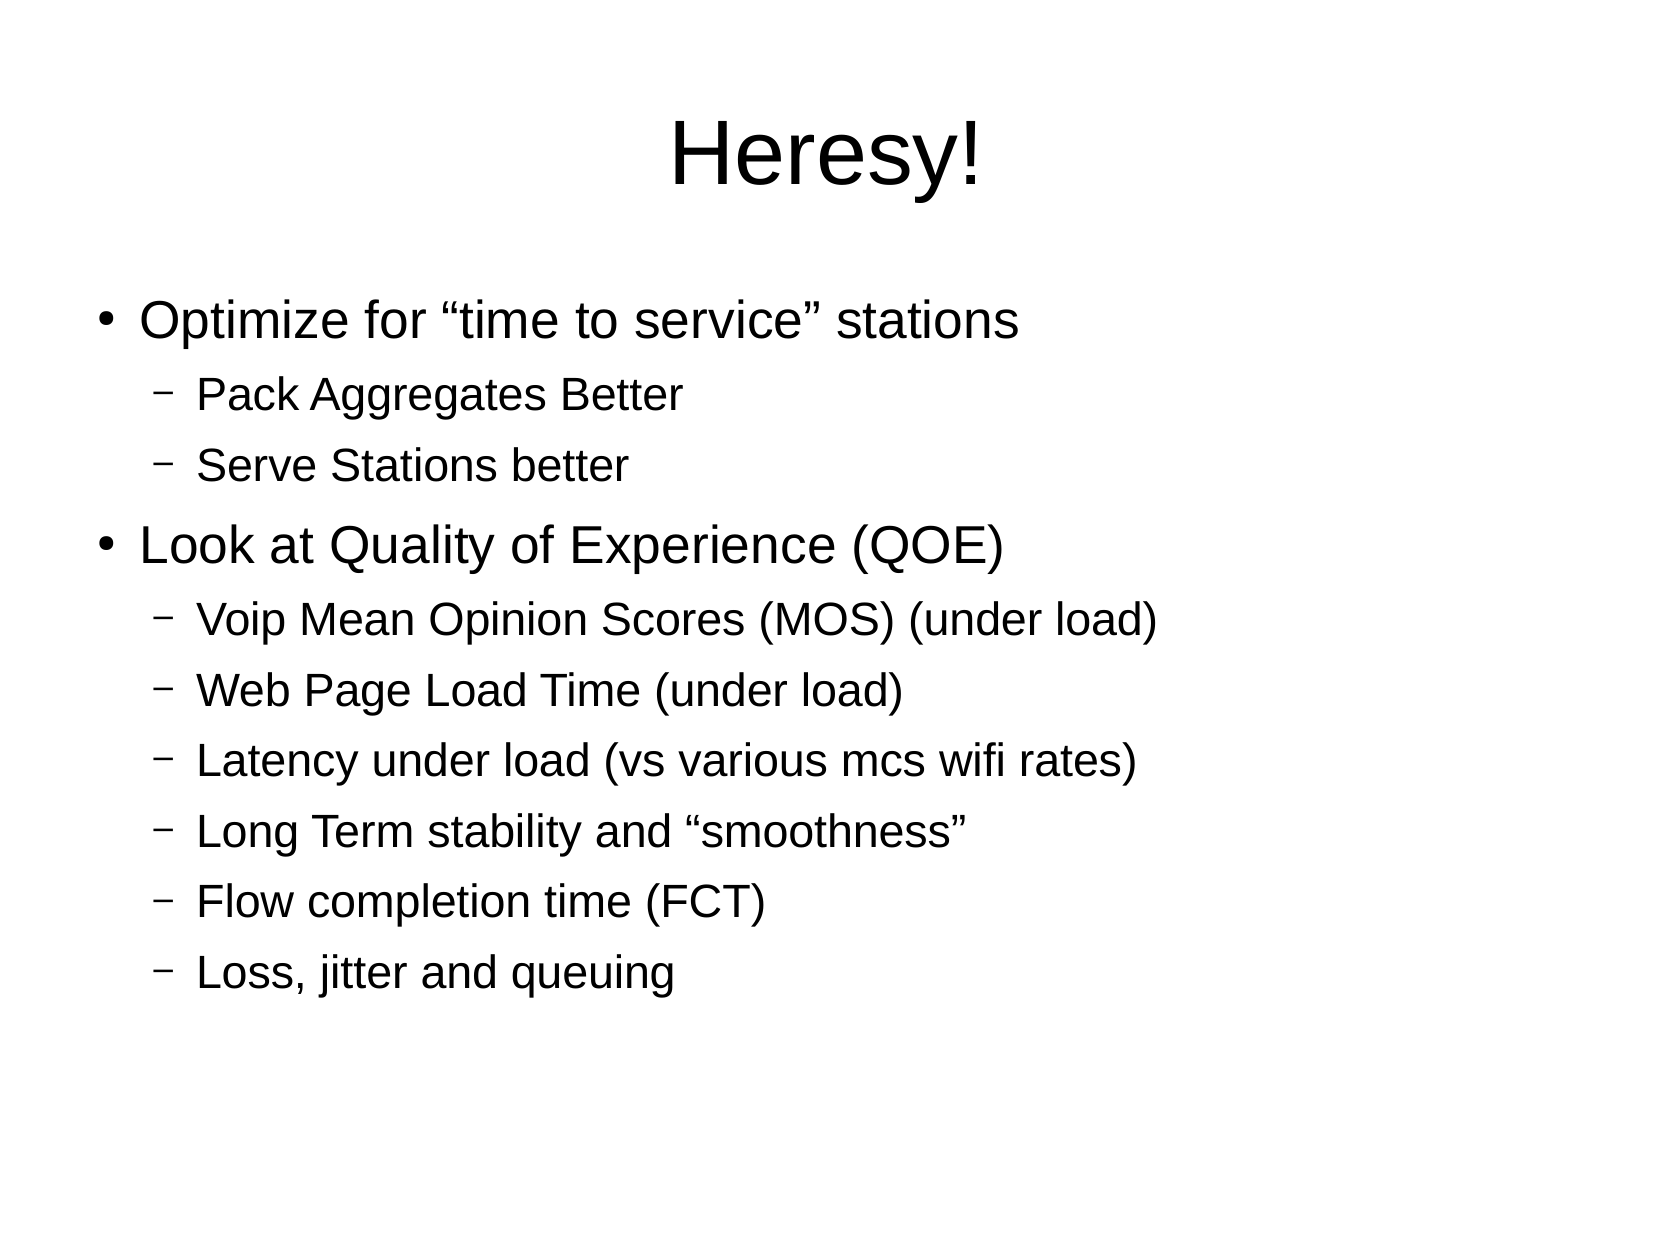

# Heresy!
Optimize for “time to service” stations
Pack Aggregates Better
Serve Stations better
Look at Quality of Experience (QOE)
Voip Mean Opinion Scores (MOS) (under load)
Web Page Load Time (under load)
Latency under load (vs various mcs wifi rates)
Long Term stability and “smoothness”
Flow completion time (FCT)
Loss, jitter and queuing